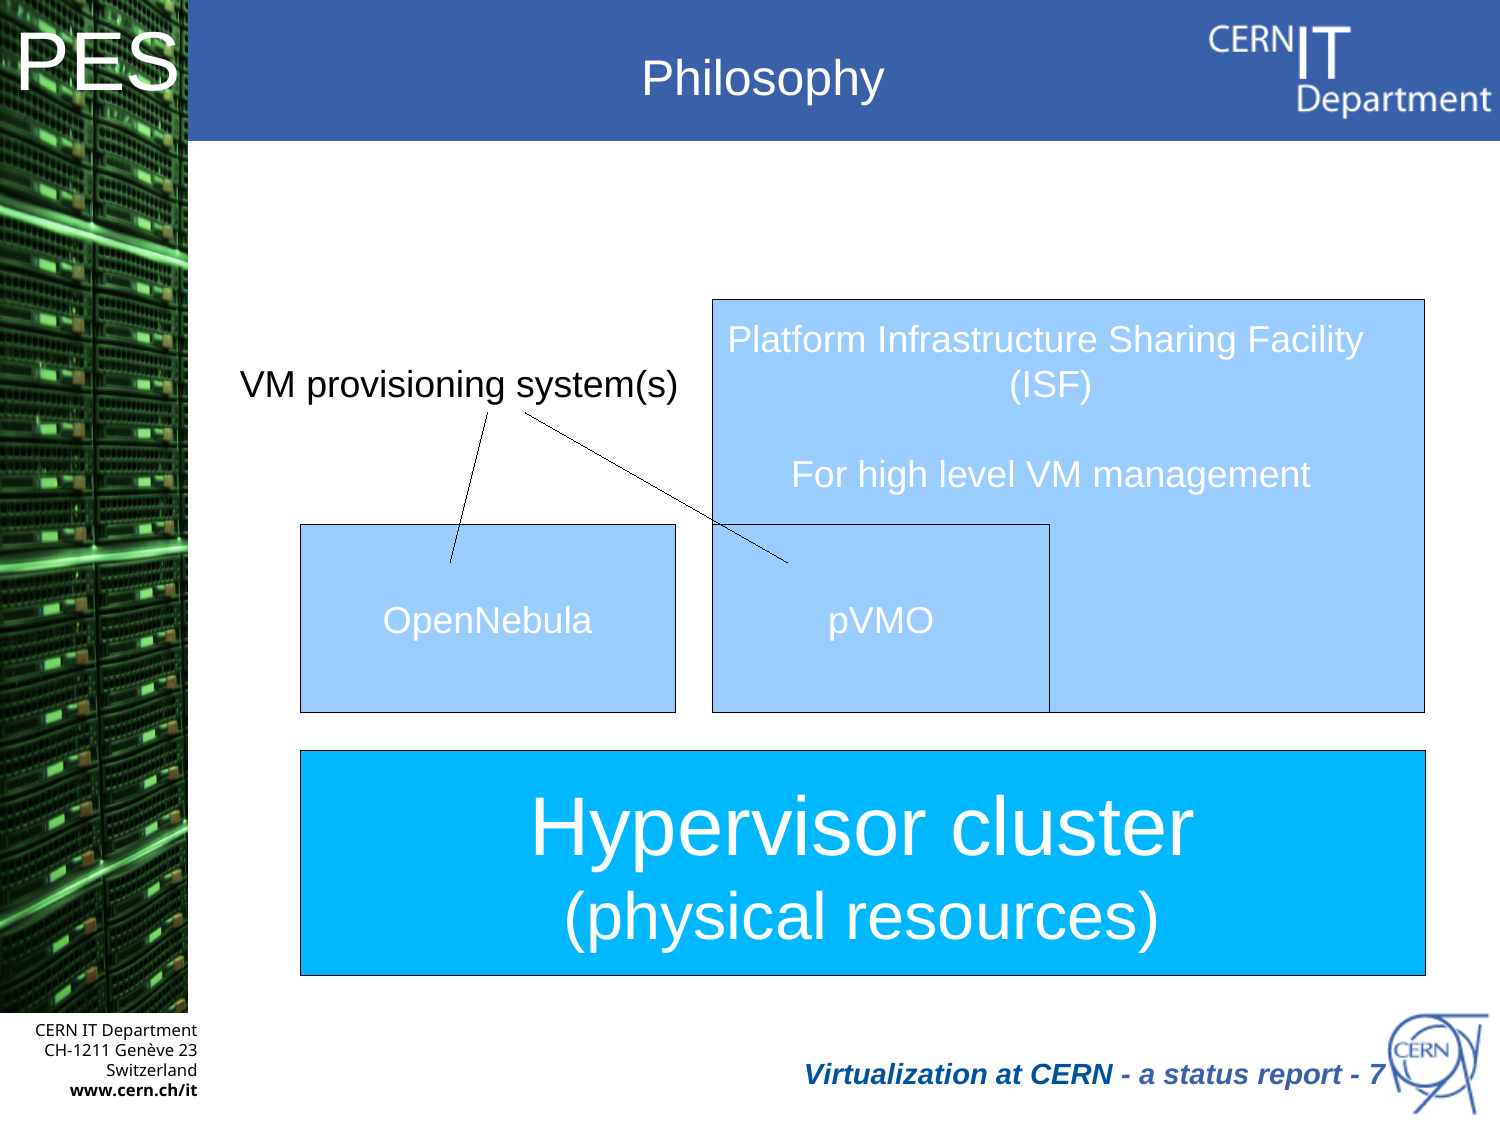

Philosophy
Platform Infrastructure Sharing Facility
(ISF)
For high level VM management
VM provisioning system(s)
OpenNebula
pVMO
Hypervisor cluster
(physical resources)
Batch virtualization project at CERN